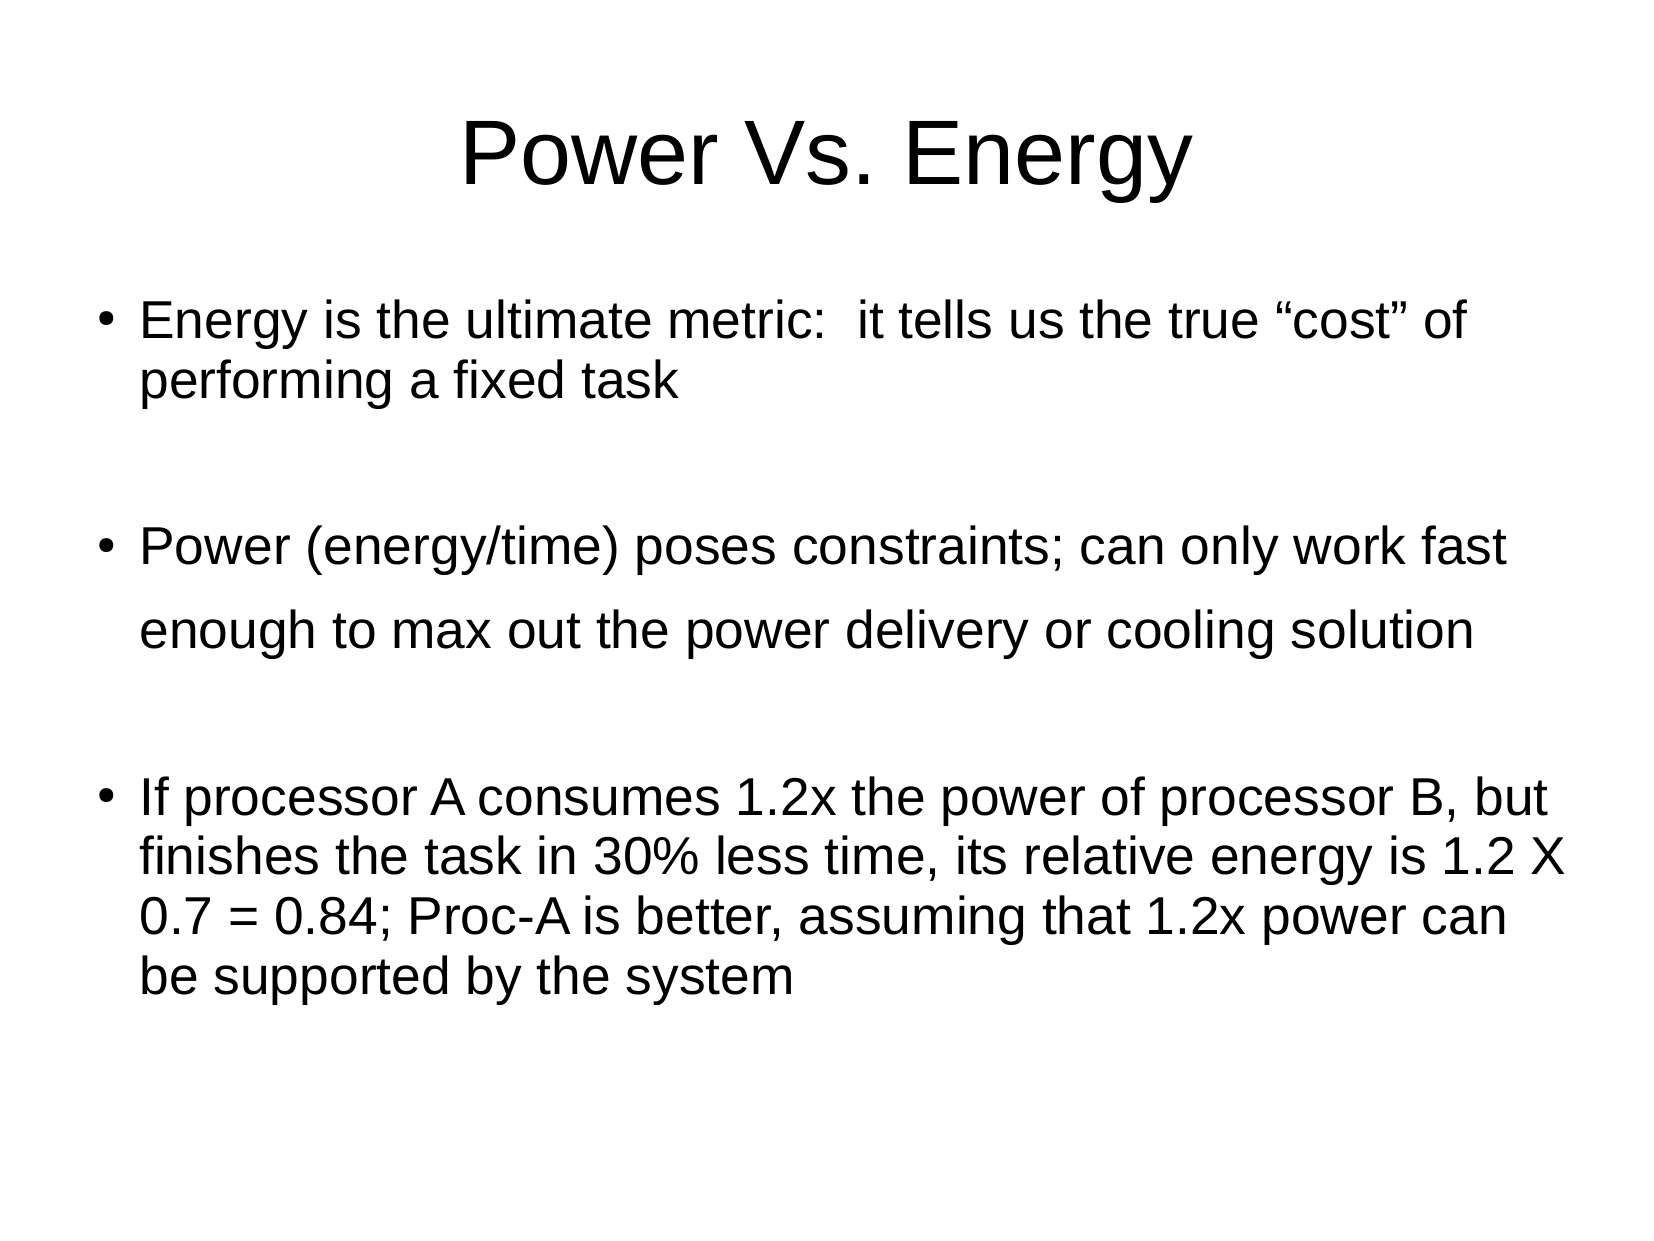

# Power Vs. Energy
Energy is the ultimate metric: it tells us the true “cost” of performing a fixed task
Power (energy/time) poses constraints; can only work fast
enough to max out the power delivery or cooling solution
If processor A consumes 1.2x the power of processor B, but finishes the task in 30% less time, its relative energy is 1.2 X 0.7 = 0.84; Proc-A is better, assuming that 1.2x power can be supported by the system